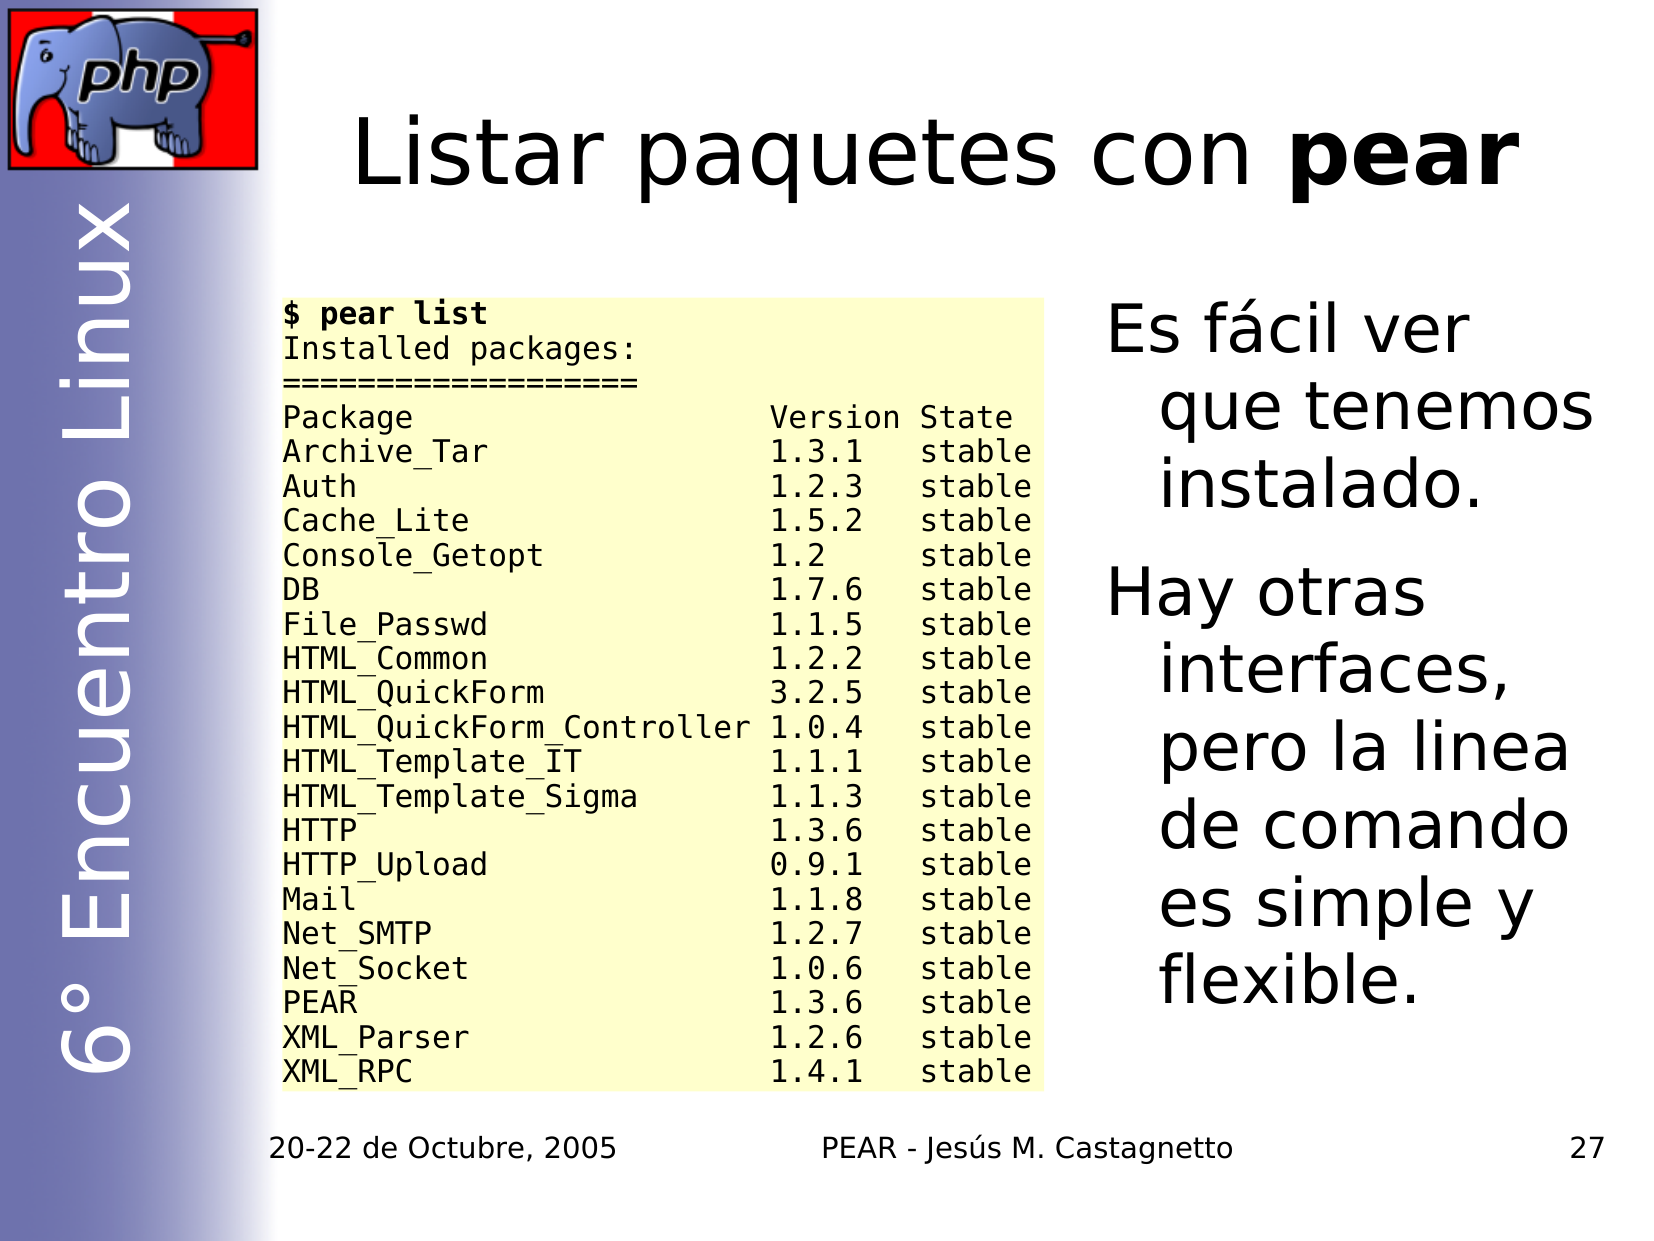

# Listar paquetes con pear
Es fácil ver que tenemos instalado.
Hay otras interfaces, pero la linea de comando es simple y flexible.
$ pear list
Installed packages:
===================
Package Version State
Archive_Tar 1.3.1 stable
Auth 1.2.3 stable
Cache_Lite 1.5.2 stable
Console_Getopt 1.2 stable
DB 1.7.6 stable
File_Passwd 1.1.5 stable
HTML_Common 1.2.2 stable
HTML_QuickForm 3.2.5 stable
HTML_QuickForm_Controller 1.0.4 stable
HTML_Template_IT 1.1.1 stable
HTML_Template_Sigma 1.1.3 stable
HTTP 1.3.6 stable
HTTP_Upload 0.9.1 stable
Mail 1.1.8 stable
Net_SMTP 1.2.7 stable
Net_Socket 1.0.6 stable
PEAR 1.3.6 stable
XML_Parser 1.2.6 stable
XML_RPC 1.4.1 stable
20-22 de Octubre, 2005
PEAR - Jesús M. Castagnetto
27